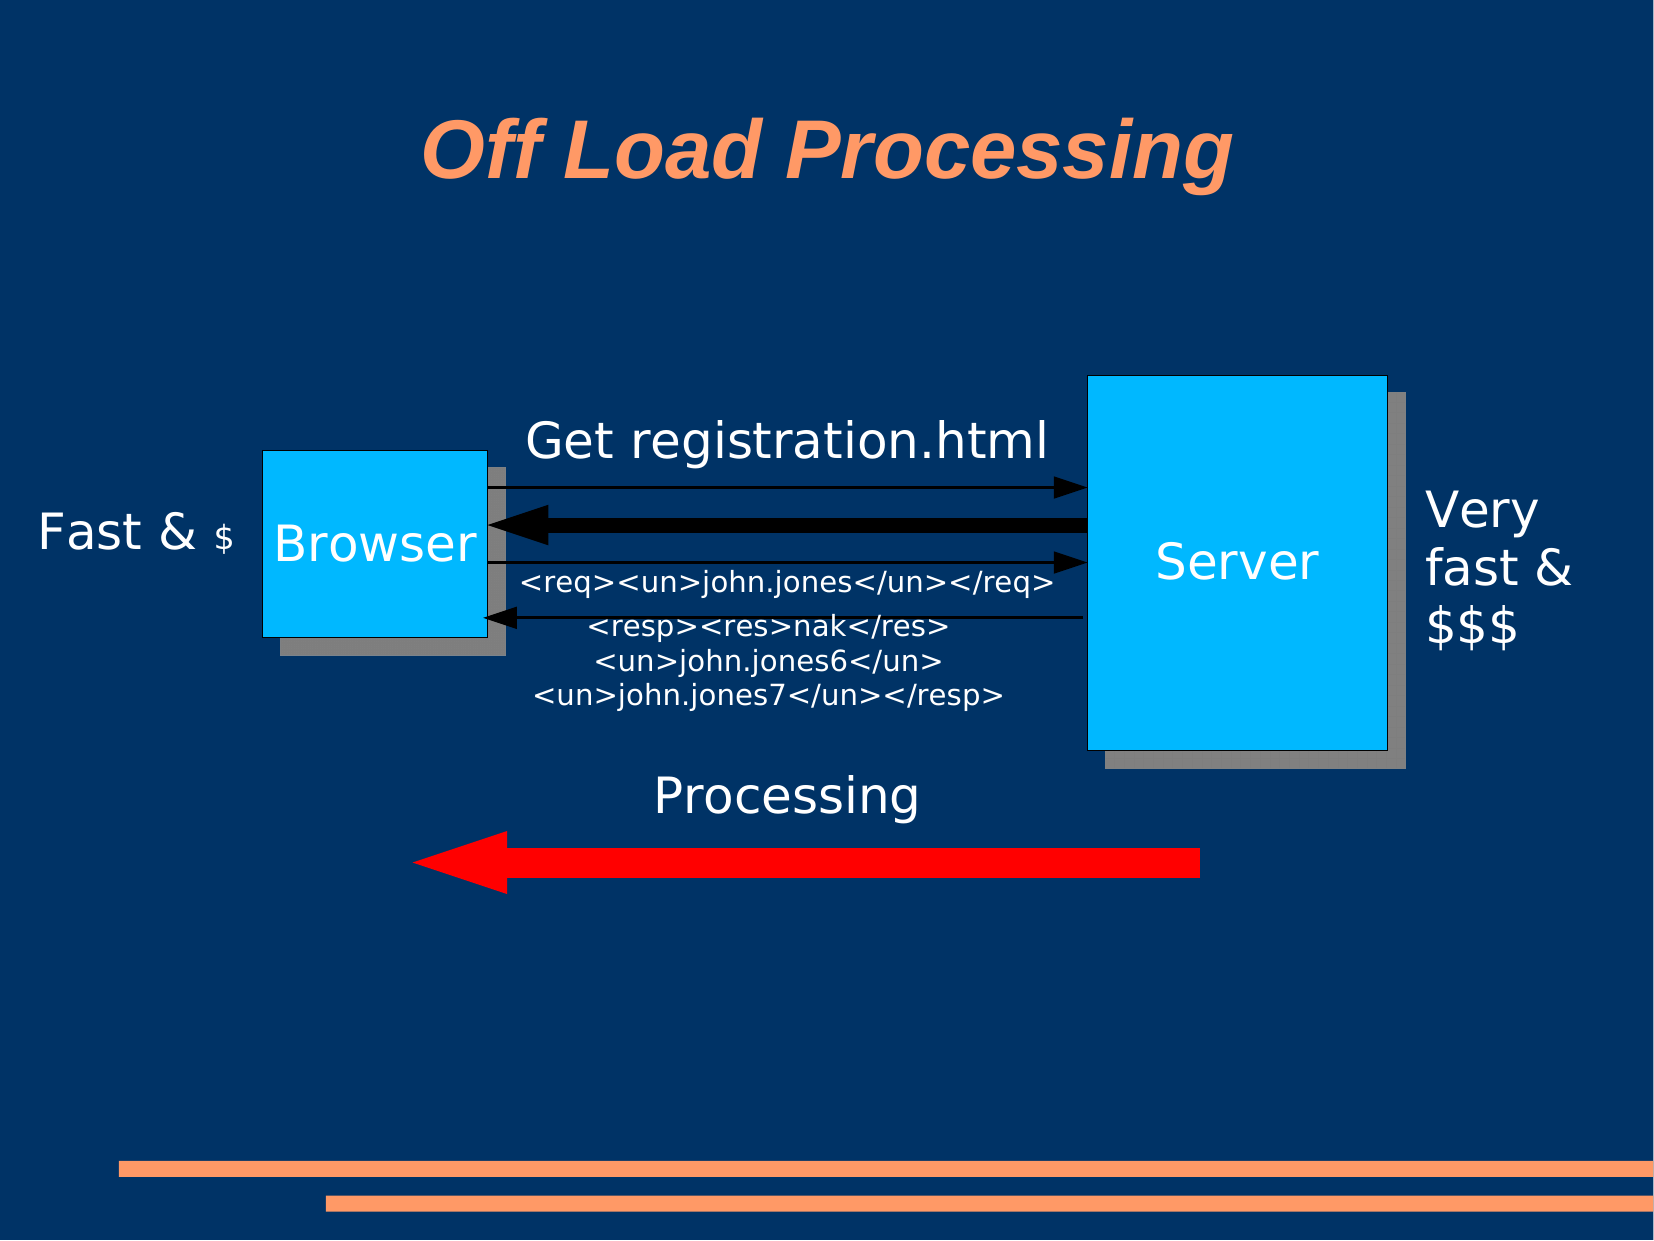

# Off Load Processing
Server
Get registration.html
Browser
Very
fast &
$$$
Fast & $
<req><un>john.jones</un></req>
<resp><res>nak</res>
<un>john.jones6</un>
<un>john.jones7</un></resp>
Processing